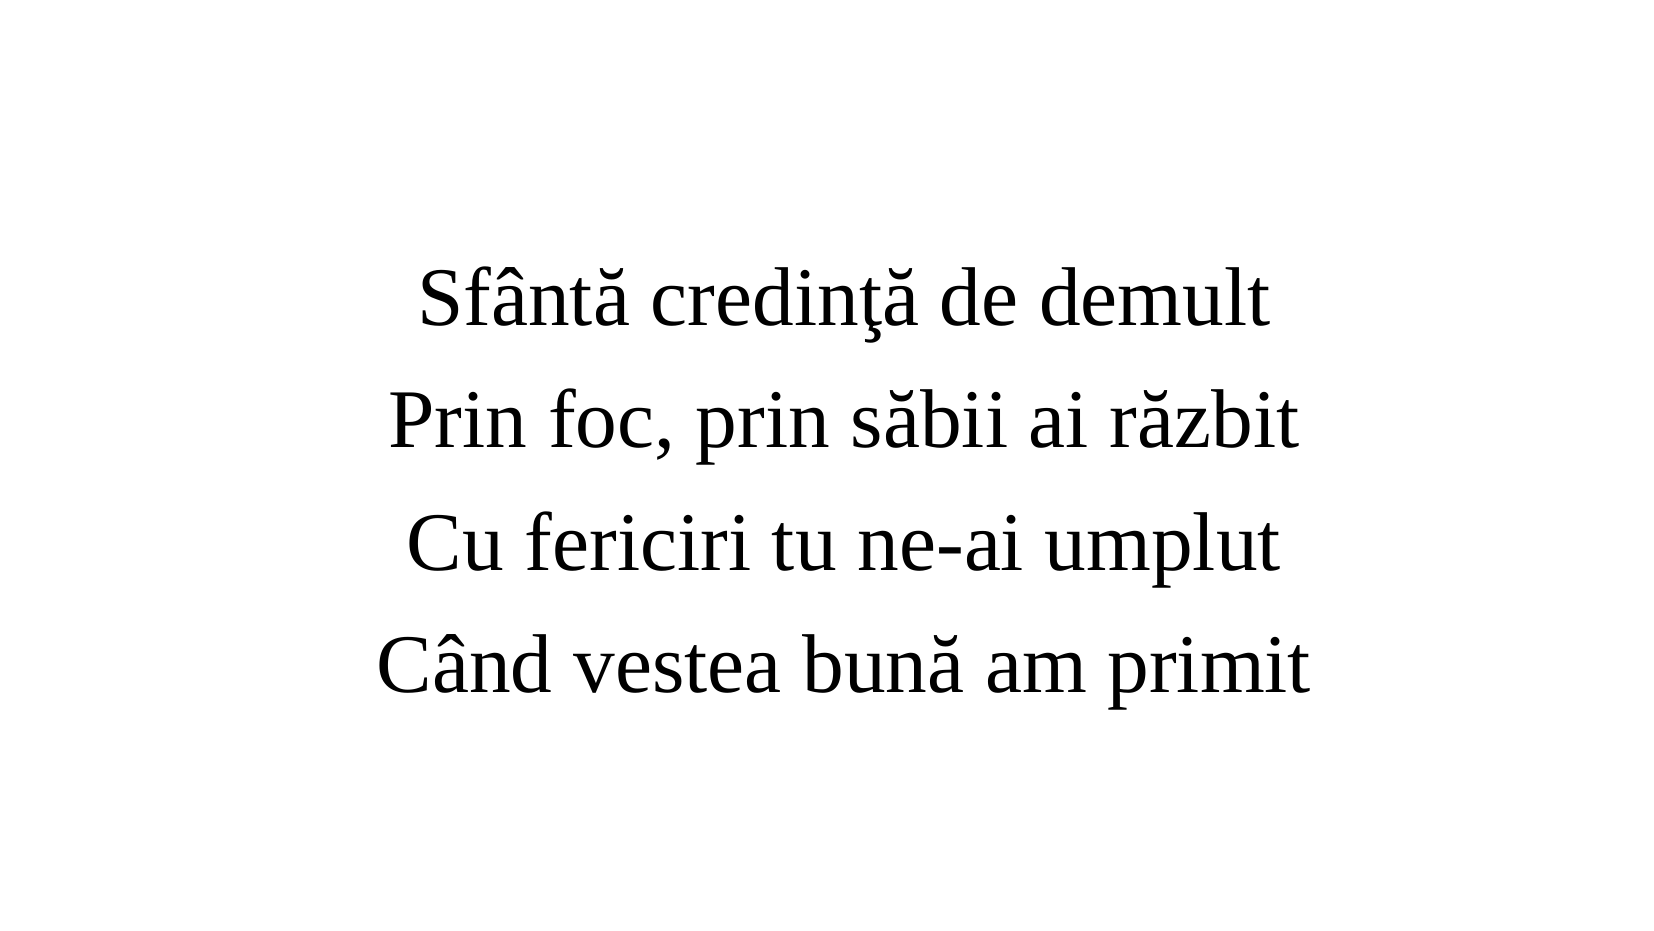

# Sfântă credinţă de demult
Prin foc, prin săbii ai răzbit
Cu fericiri tu ne-ai umplut
Când vestea bună am primit